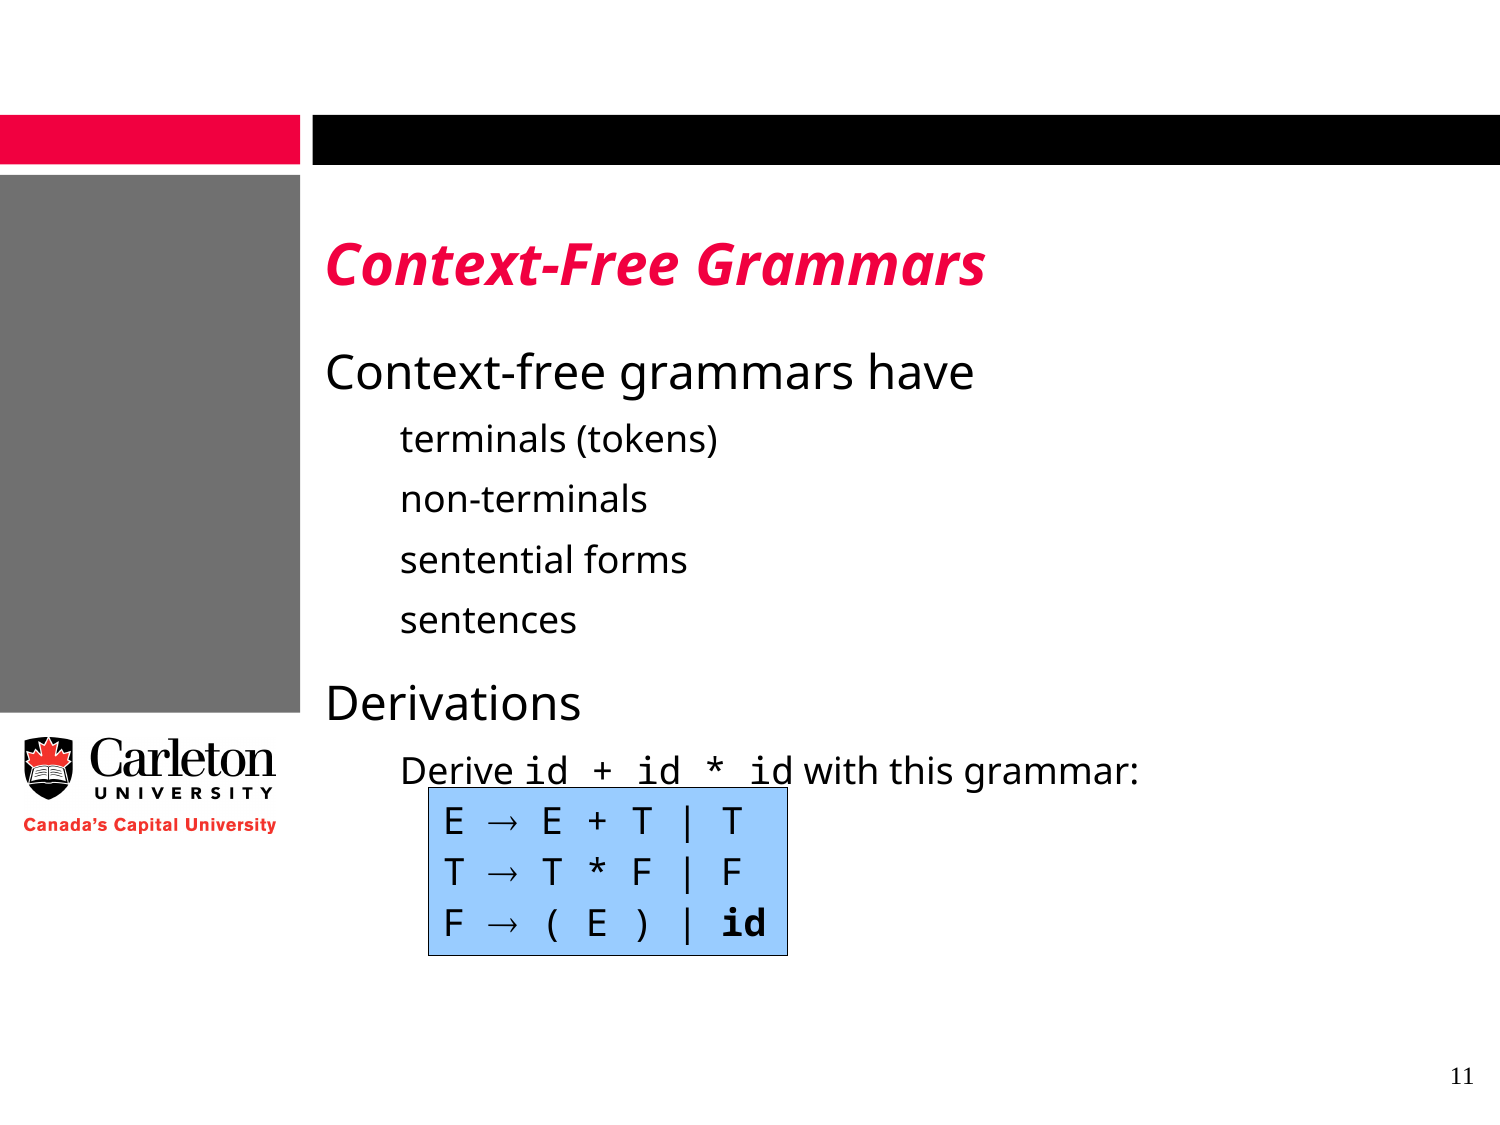

# Context-Free Grammars
Context-free grammars have
terminals (tokens)
non-terminals
sentential forms
sentences
Derivations
Derive id + id * id with this grammar:
E  E + T | T
T  T * F | F
F  ( E ) | id
11